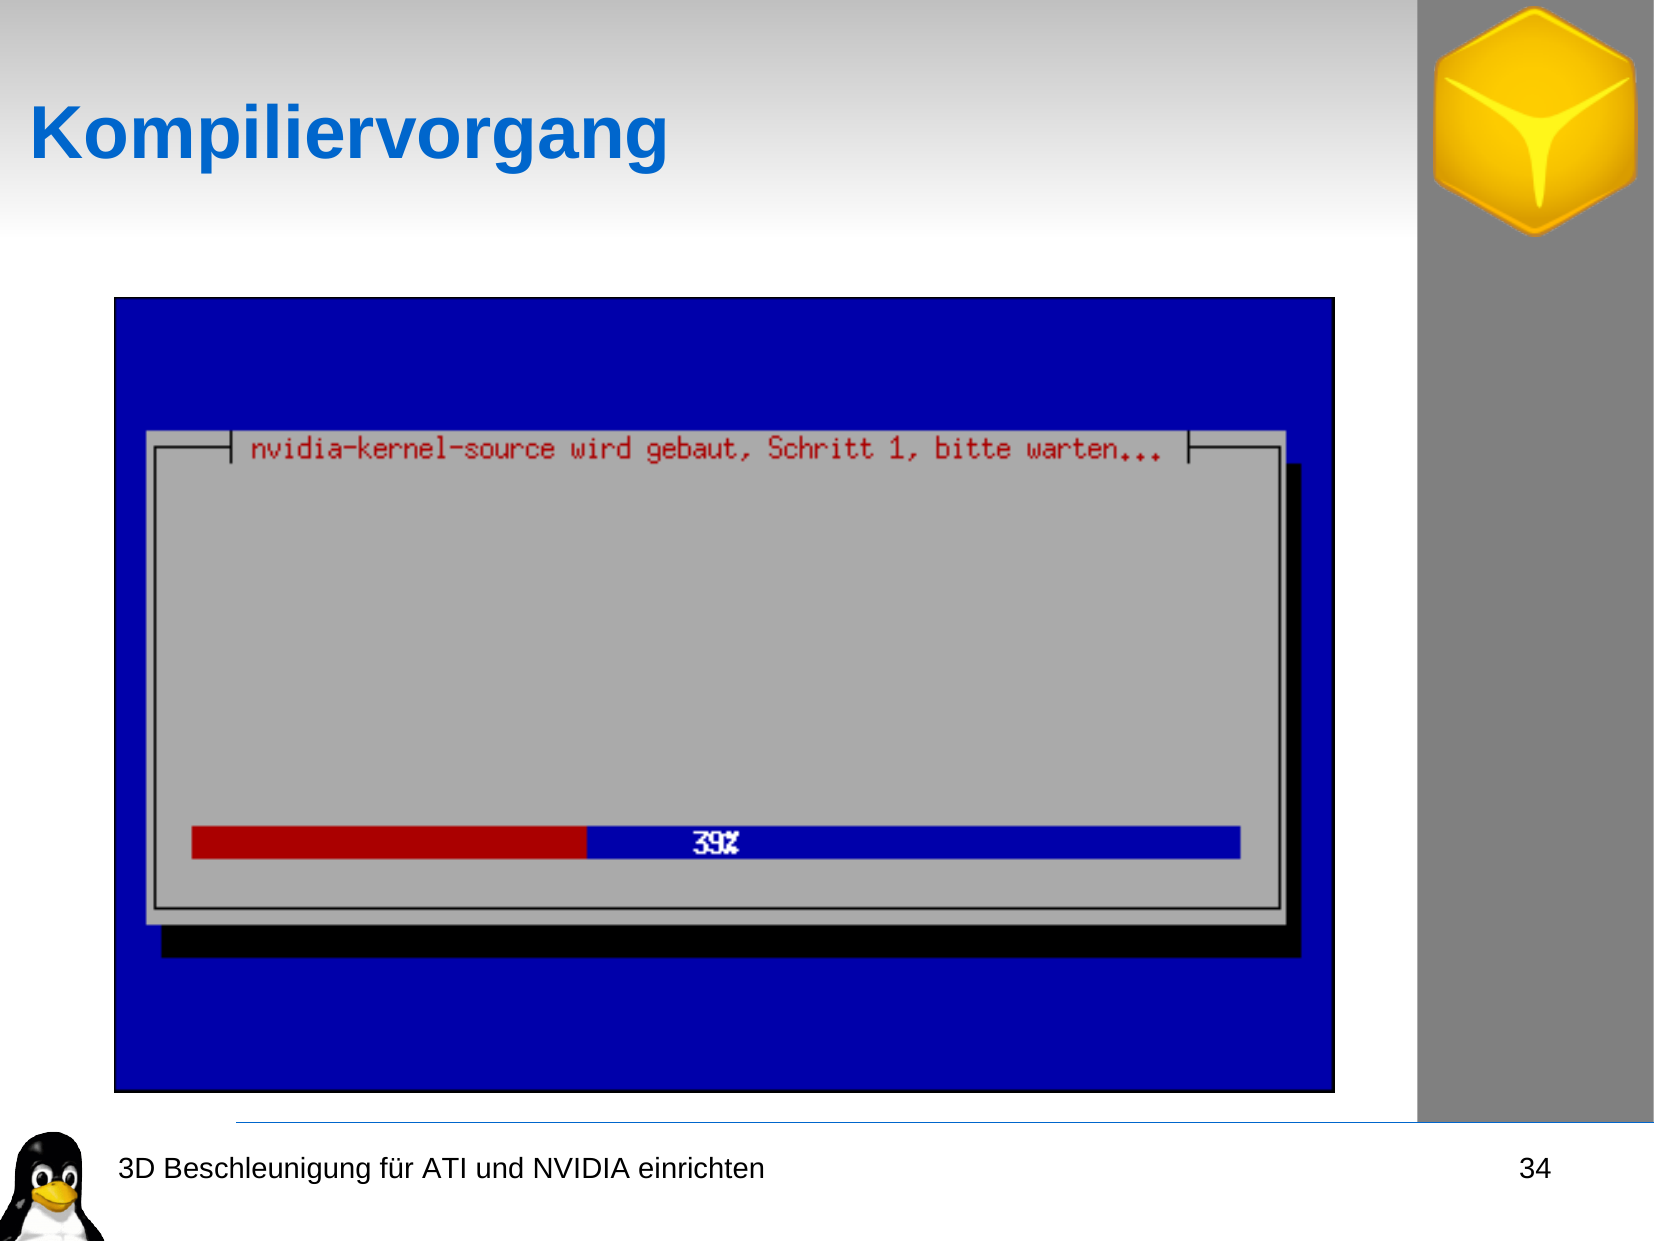

# Kompiliervorgang
3D Beschleunigung für ATI und NVIDIA einrichten
34